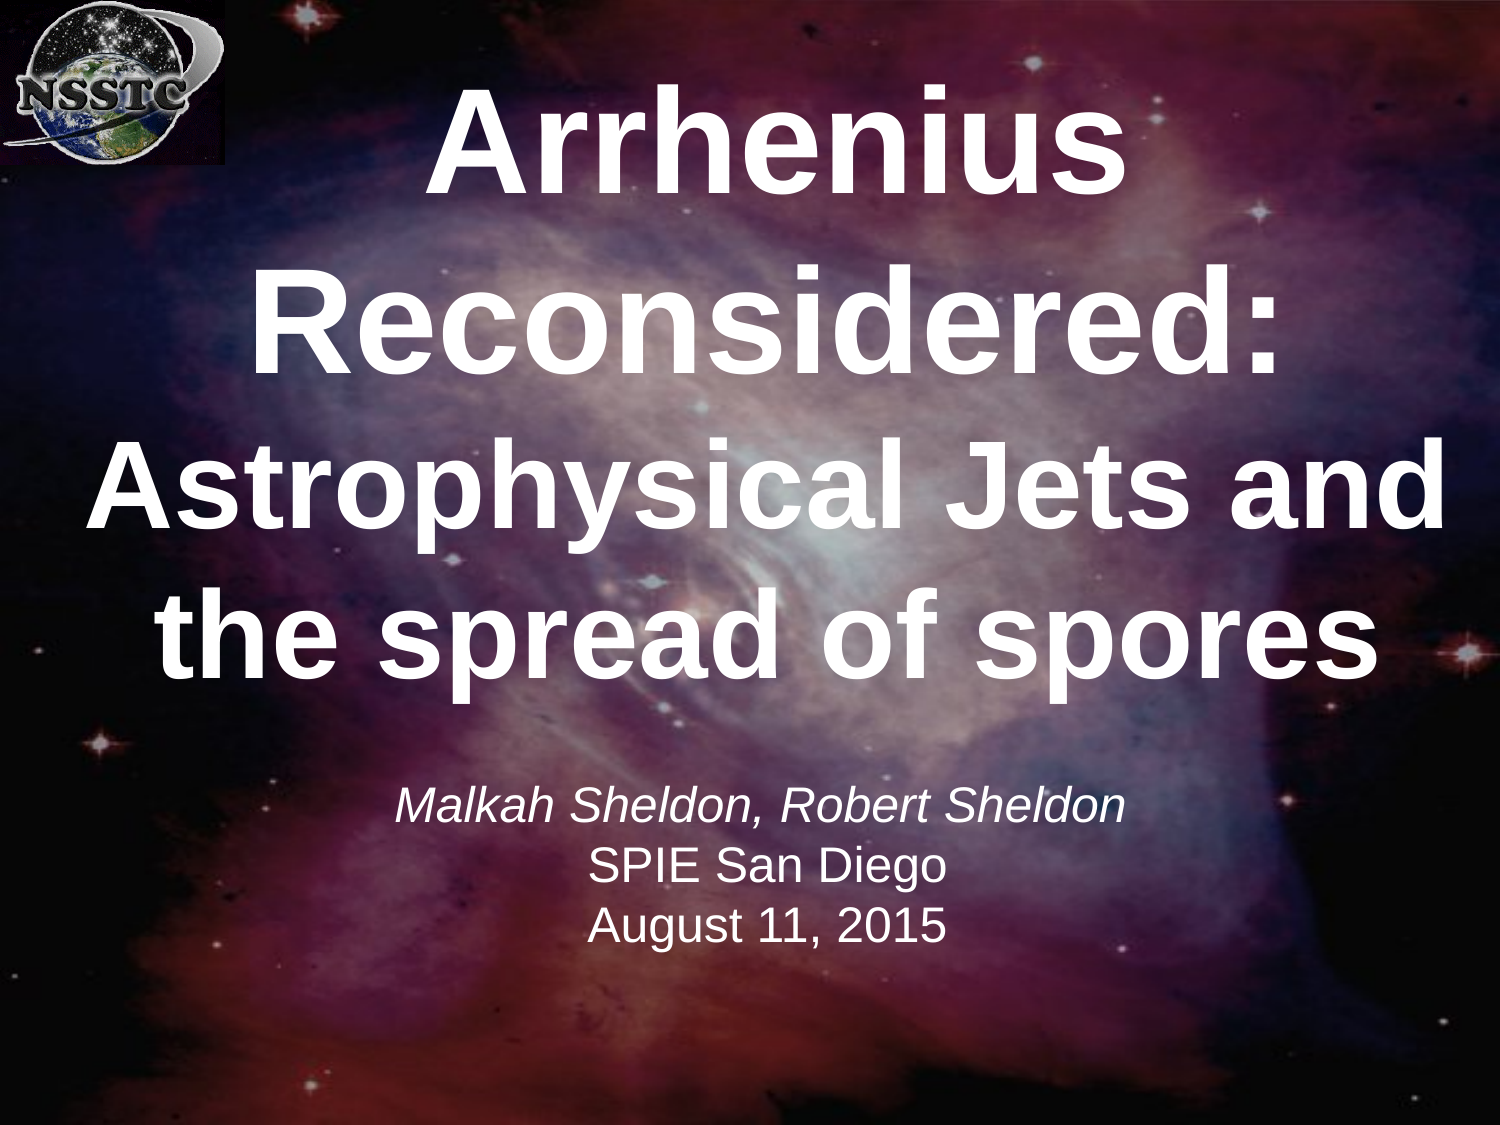

Arrhenius Reconsidered: Astrophysical Jets and the spread of spores
Malkah Sheldon, Robert Sheldon
SPIE San Diego
August 11, 2015